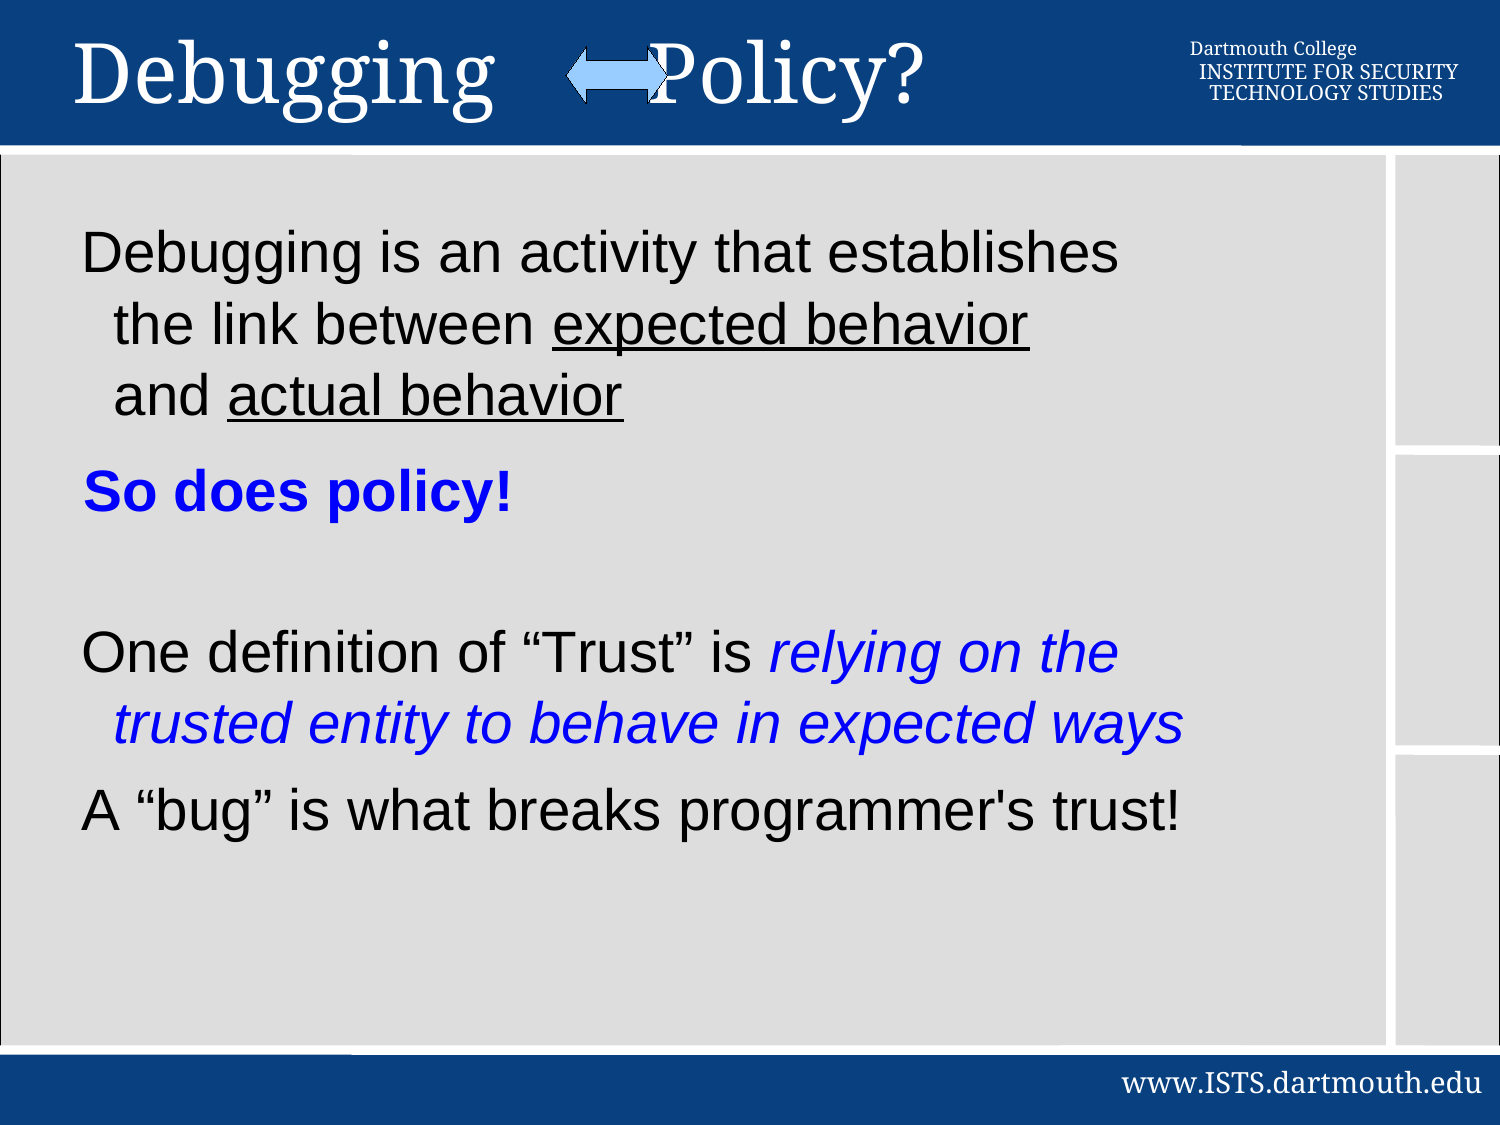

Debugging Policy?
Dartmouth College
INSTITUTE FOR SECURITY
TECHNOLOGY STUDIES
 Debugging is an activity that establishes
 the link between expected behavior
 and actual behavior
 So does policy!
 One definition of “Trust” is relying on the
 trusted entity to behave in expected ways
 A “bug” is what breaks programmer's trust!
www.ISTS.dartmouth.edu